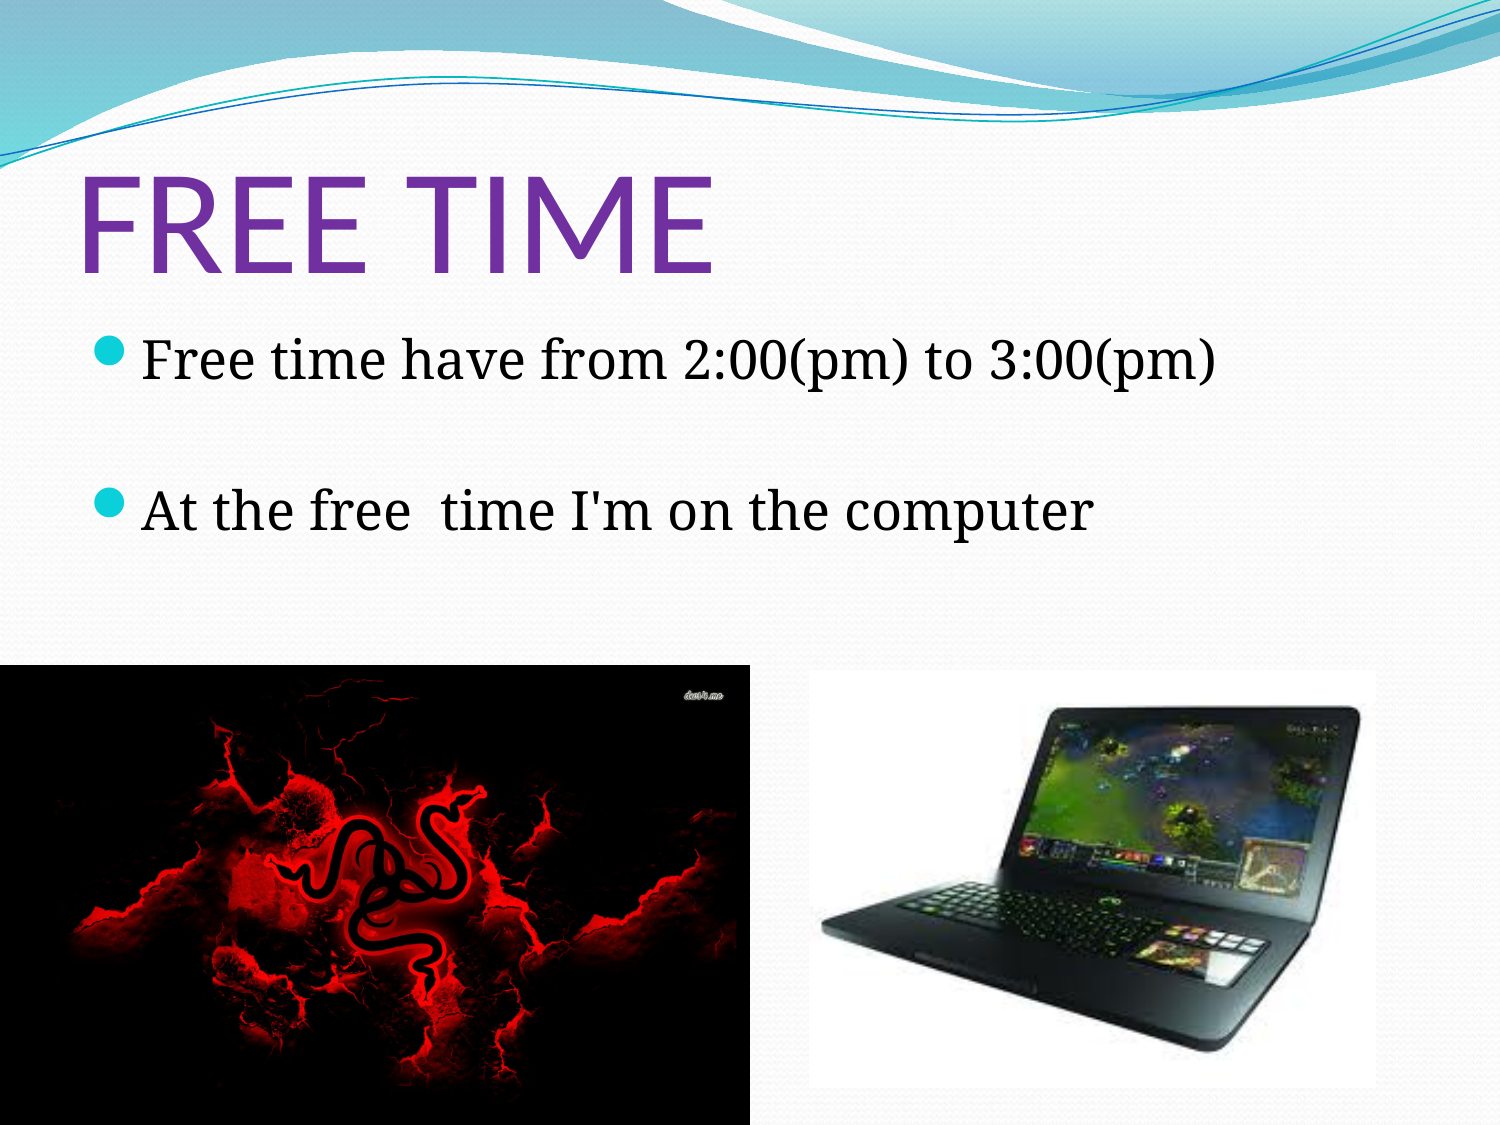

# FREE TIME
Free time have from 2:00(pm) to 3:00(pm)
At the free time I'm on the computer